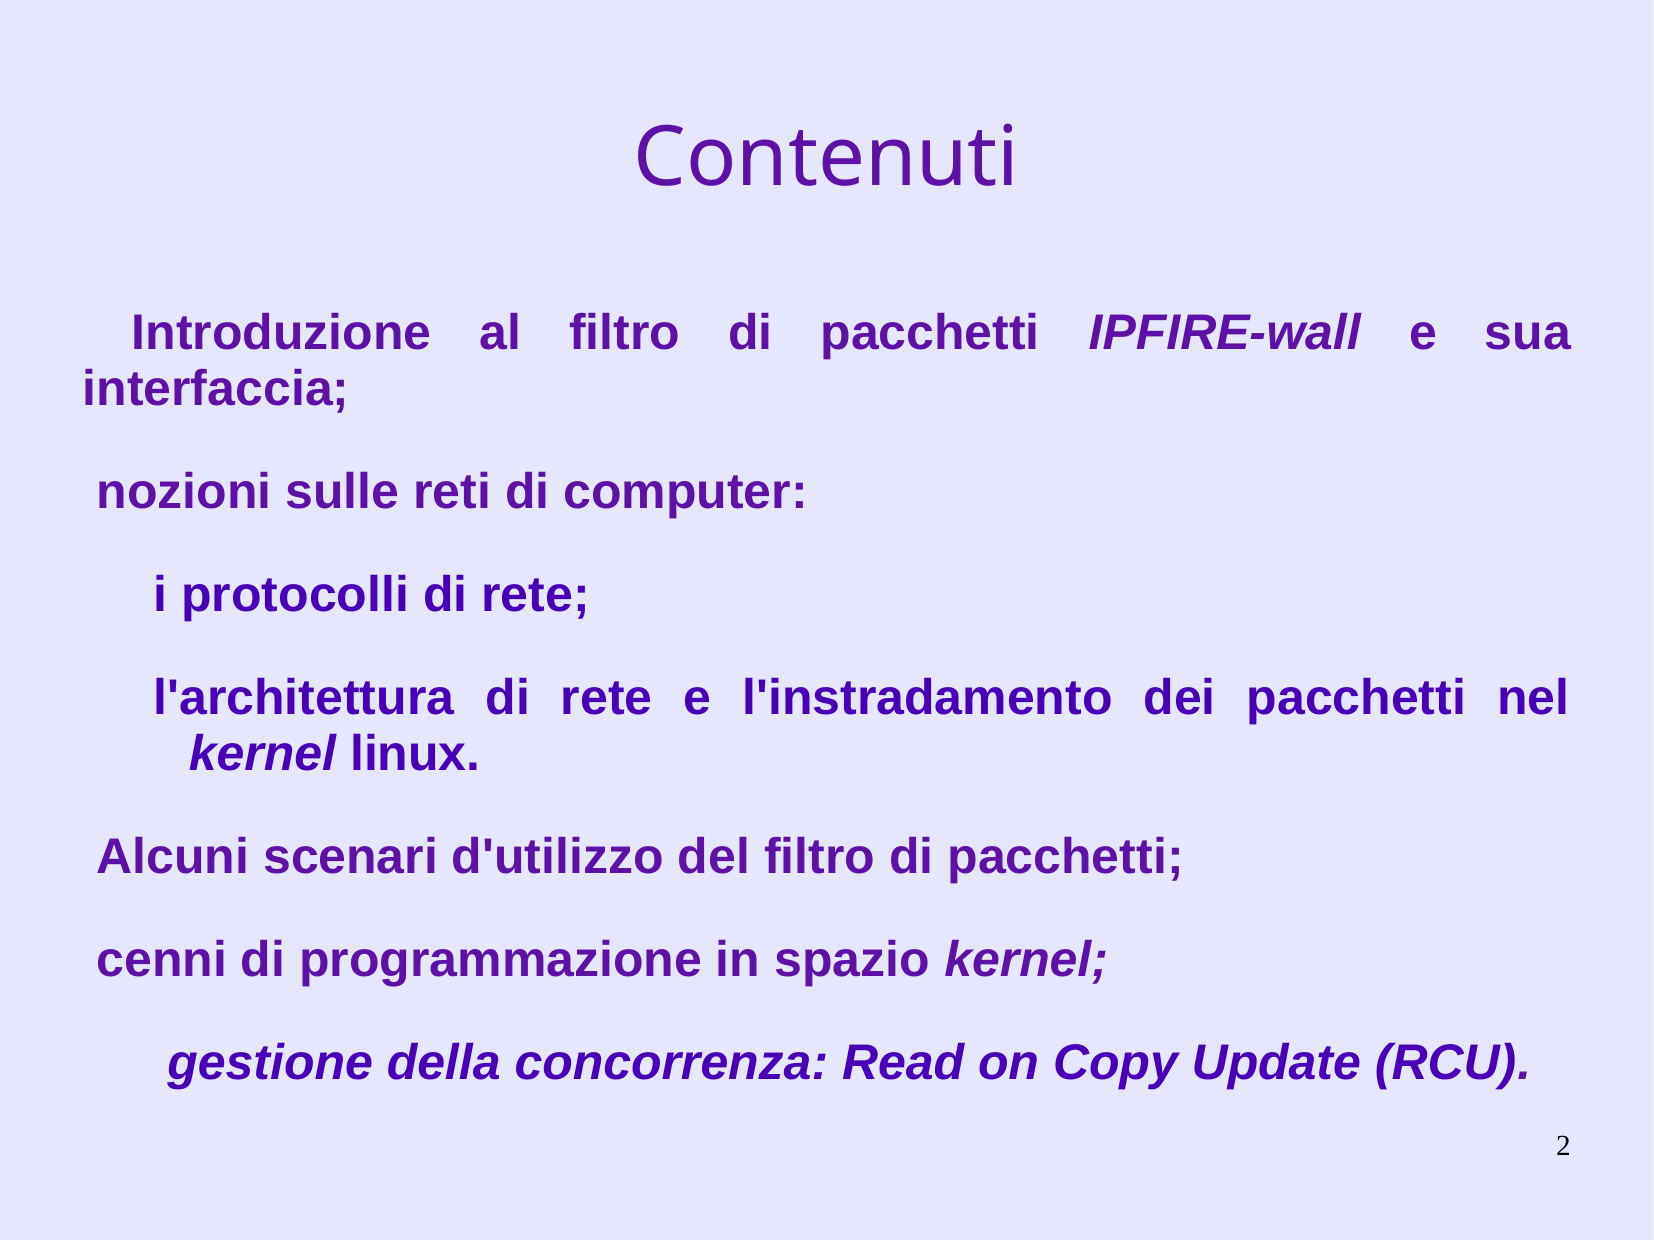

# Contenuti
 Introduzione al filtro di pacchetti IPFIRE-wall e sua interfaccia;
 nozioni sulle reti di computer:
i protocolli di rete;
l'architettura di rete e l'instradamento dei pacchetti nel kernel linux.
 Alcuni scenari d'utilizzo del filtro di pacchetti;
 cenni di programmazione in spazio kernel;
 gestione della concorrenza: Read on Copy Update (RCU).
2